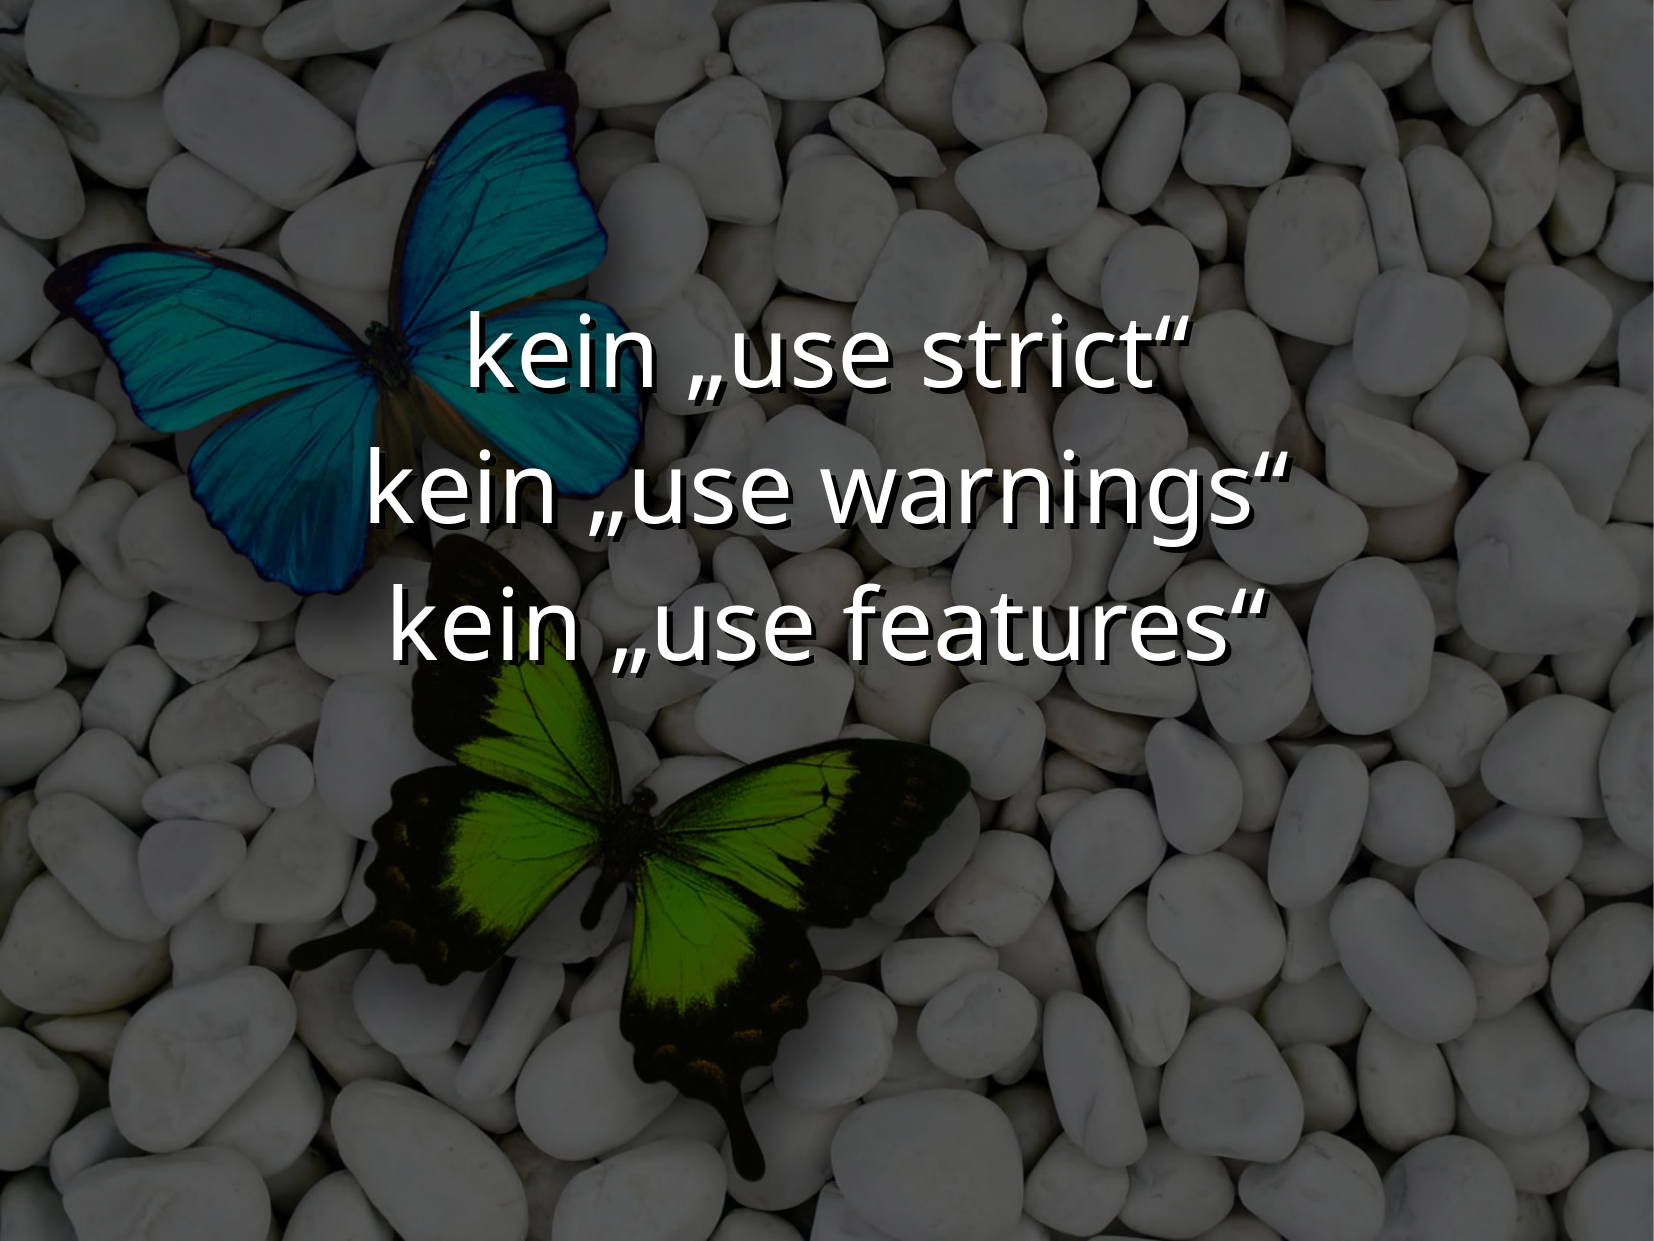

#
kein „use strict“
kein „use warnings“
kein „use features“